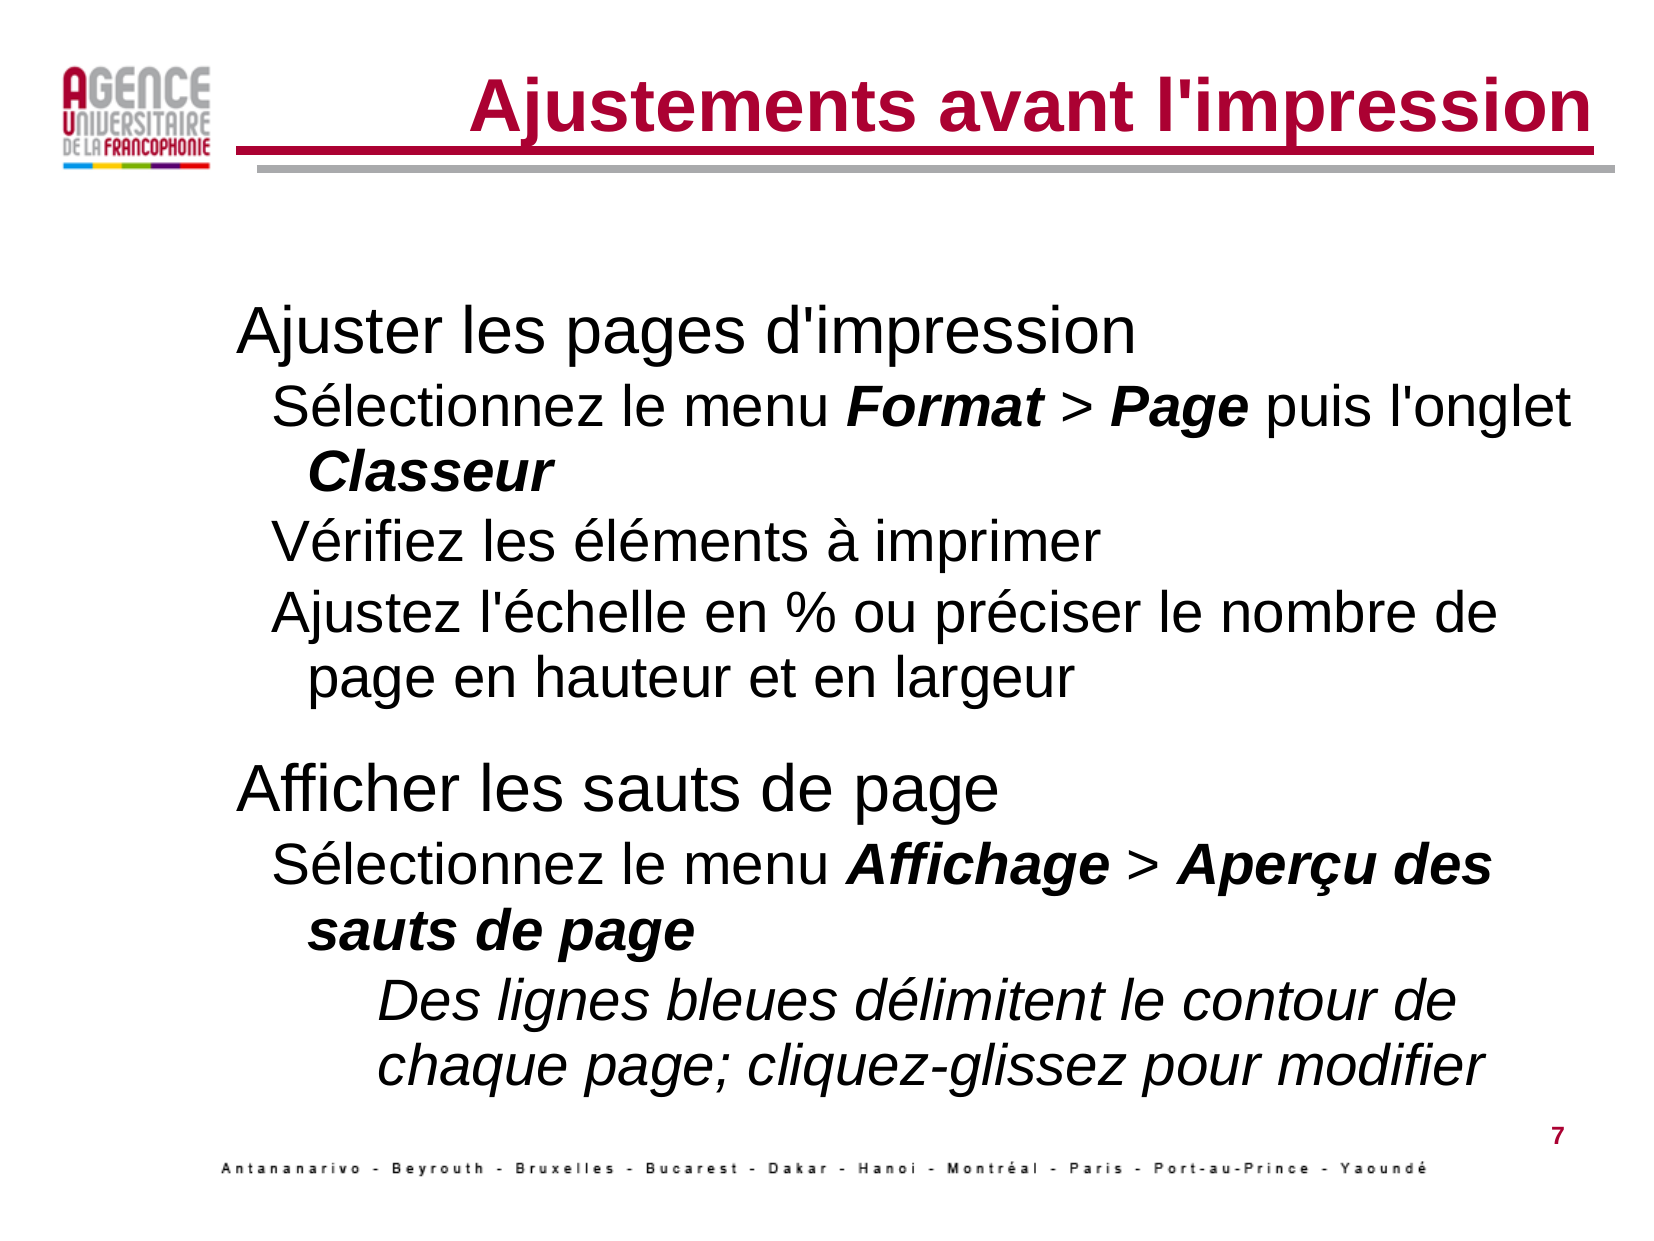

# Ajustements avant l'impression
Ajuster les pages d'impression
Sélectionnez le menu Format > Page puis l'onglet Classeur
Vérifiez les éléments à imprimer
Ajustez l'échelle en % ou préciser le nombre de page en hauteur et en largeur
Afficher les sauts de page
Sélectionnez le menu Affichage > Aperçu des sauts de page
Des lignes bleues délimitent le contour de chaque page; cliquez-glissez pour modifier
7